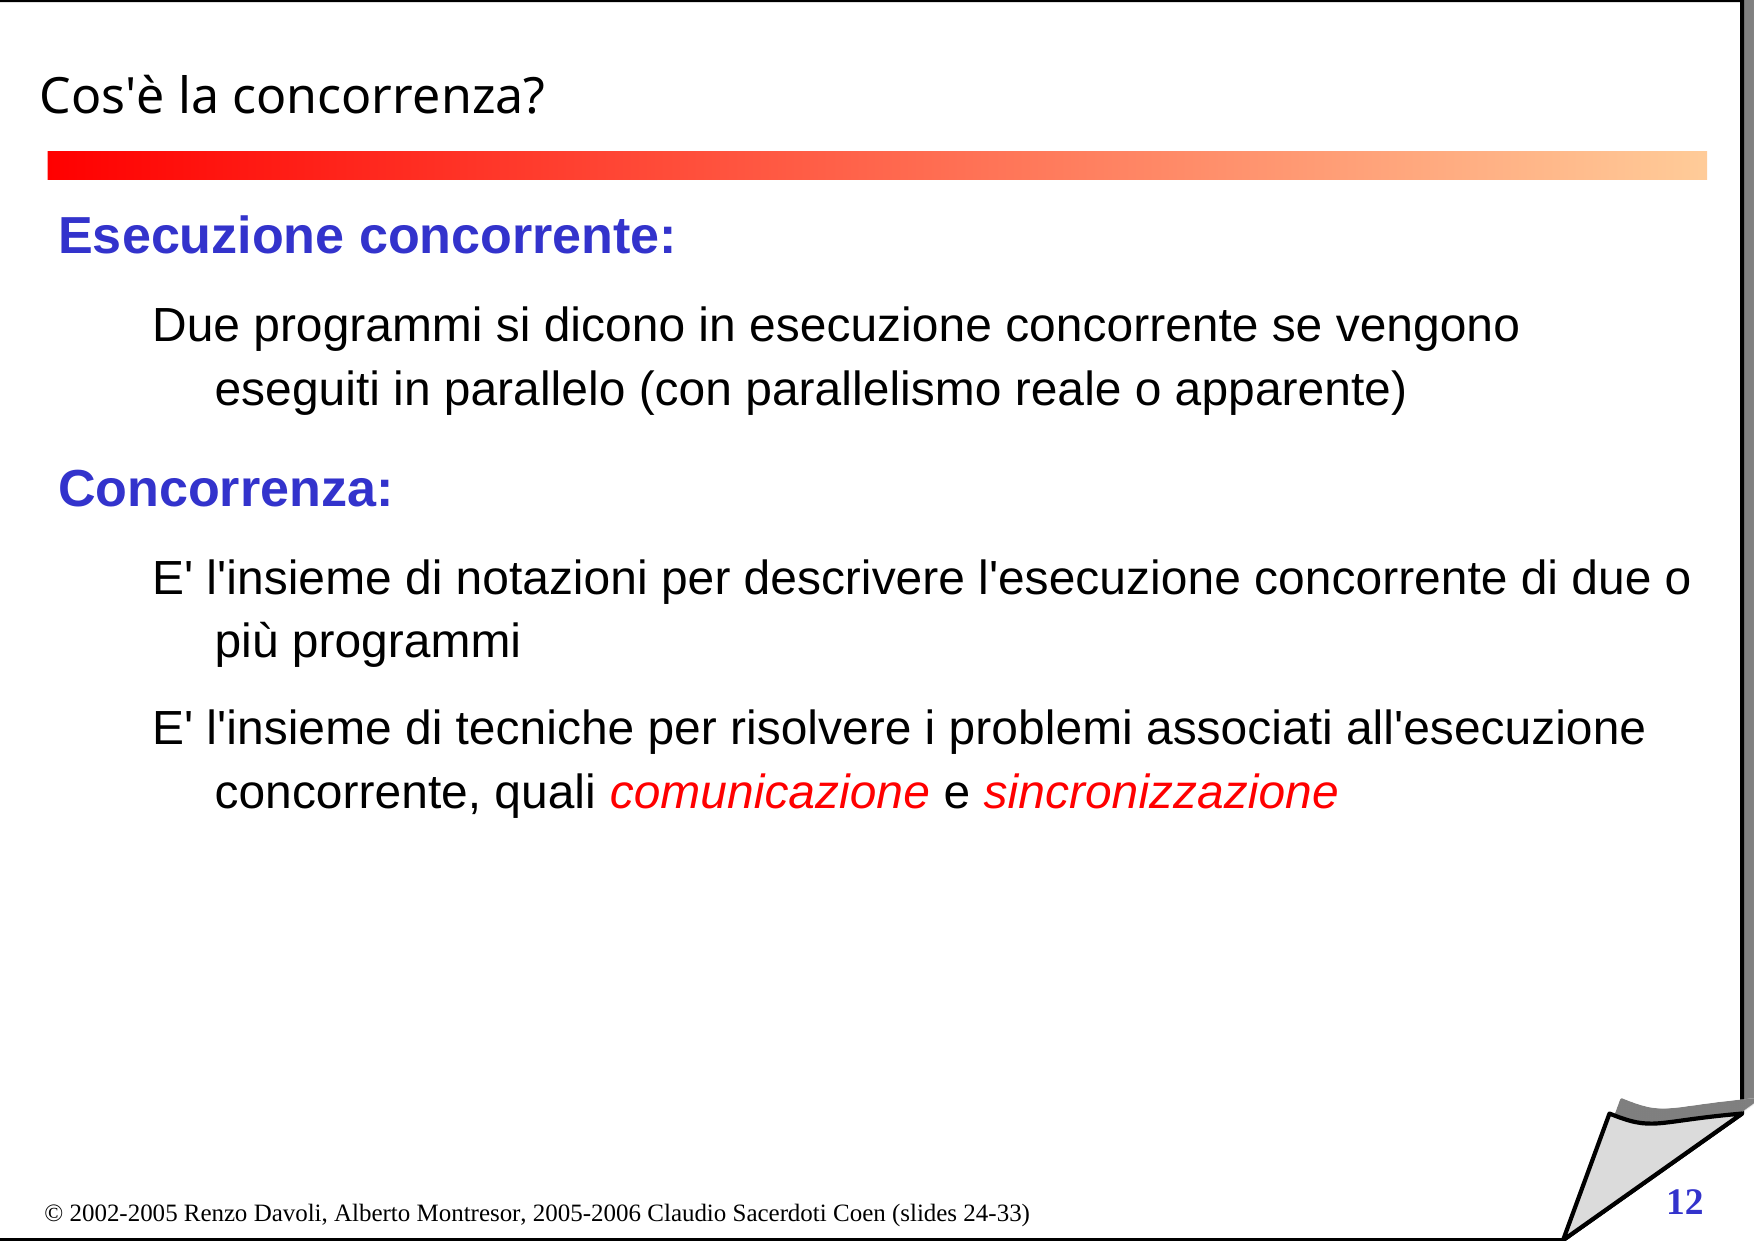

# Cos'è la concorrenza?
Esecuzione concorrente:
Due programmi si dicono in esecuzione concorrente se vengono eseguiti in parallelo (con parallelismo reale o apparente)
Concorrenza:
E' l'insieme di notazioni per descrivere l'esecuzione concorrente di due o più programmi
E' l'insieme di tecniche per risolvere i problemi associati all'esecuzione concorrente, quali comunicazione e sincronizzazione